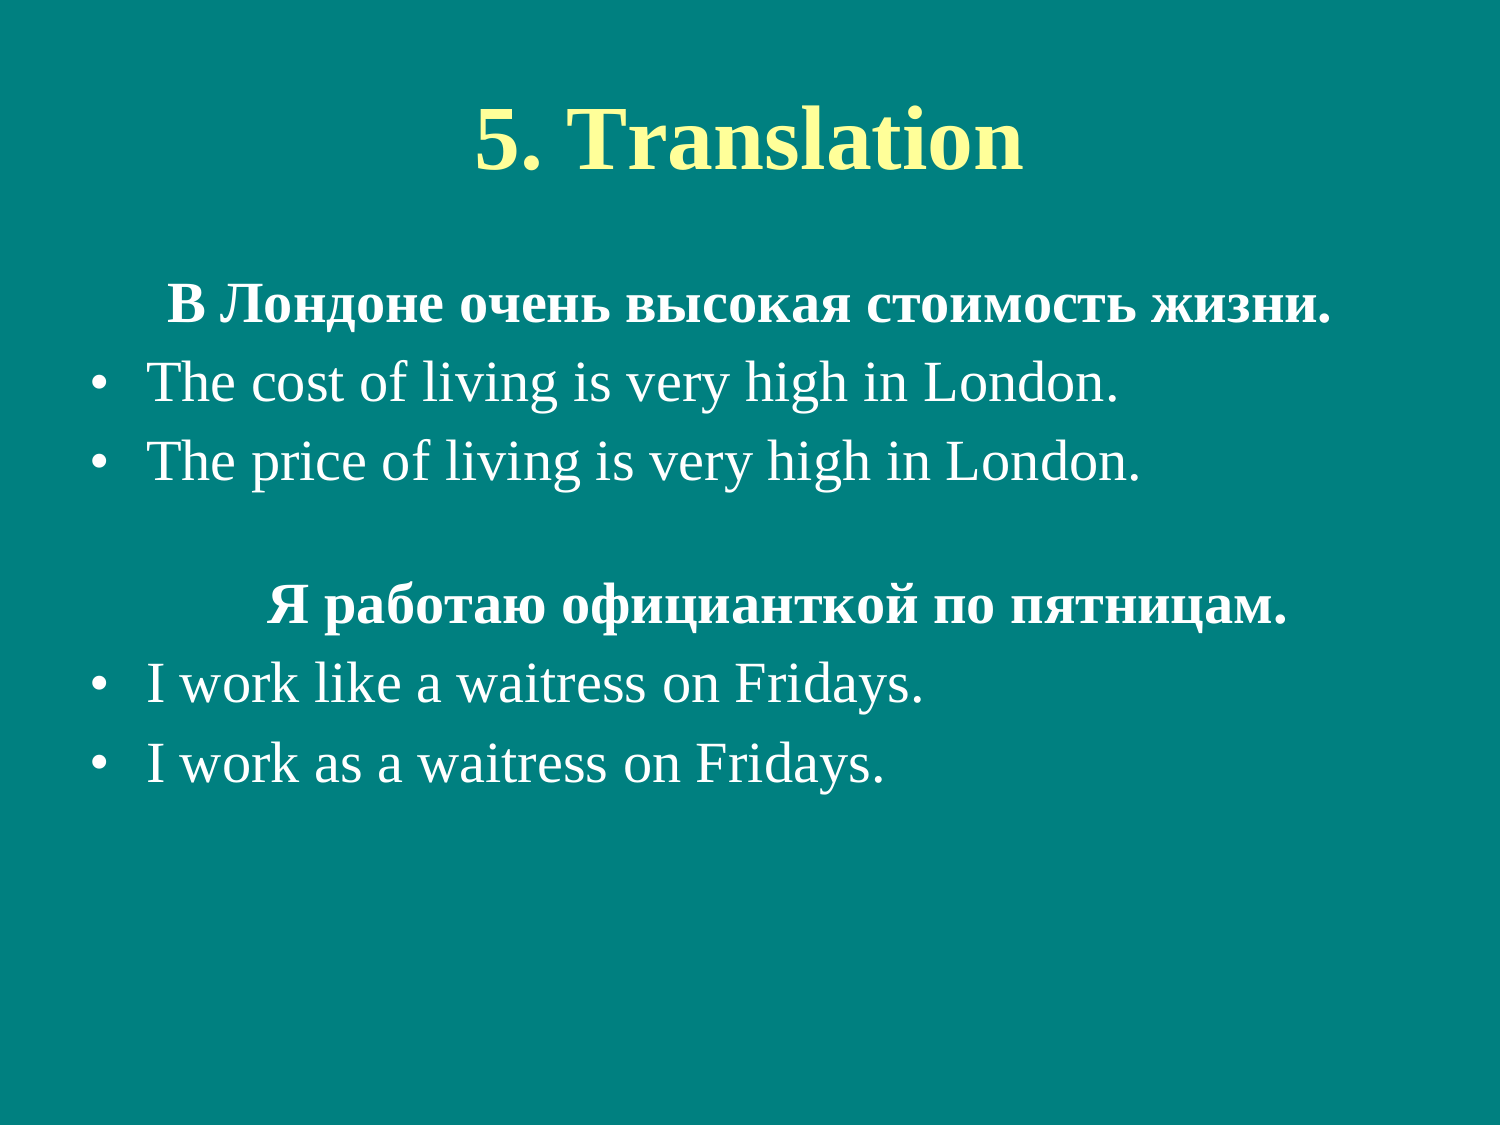

# 5. Translation
В Лондоне очень высокая стоимость жизни.
The cost of living is very high in London.
The price of living is very high in London.
Я работаю официанткой по пятницам.
I work like a waitress on Fridays.
I work as a waitress on Fridays.